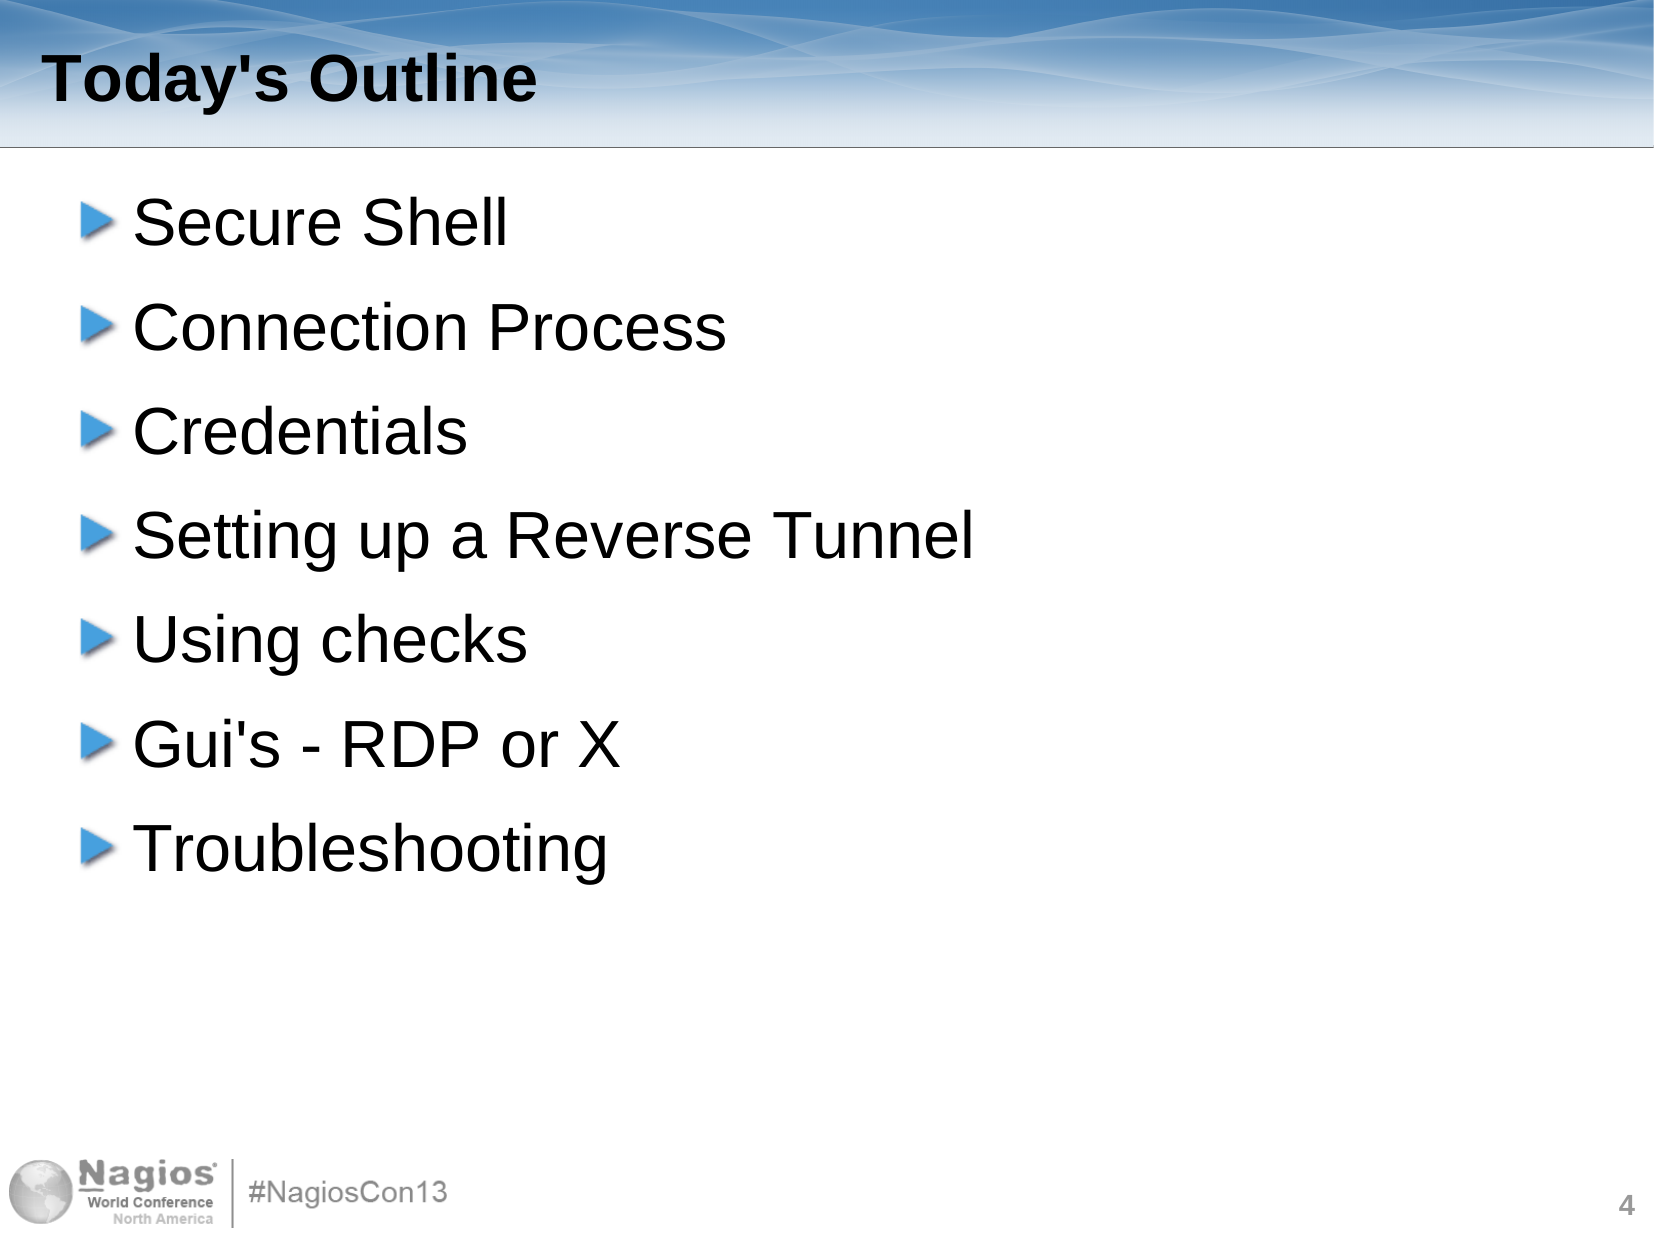

# Today's Outline
Secure Shell
Connection Process
Credentials
Setting up a Reverse Tunnel
Using checks
Gui's - RDP or X
Troubleshooting
4